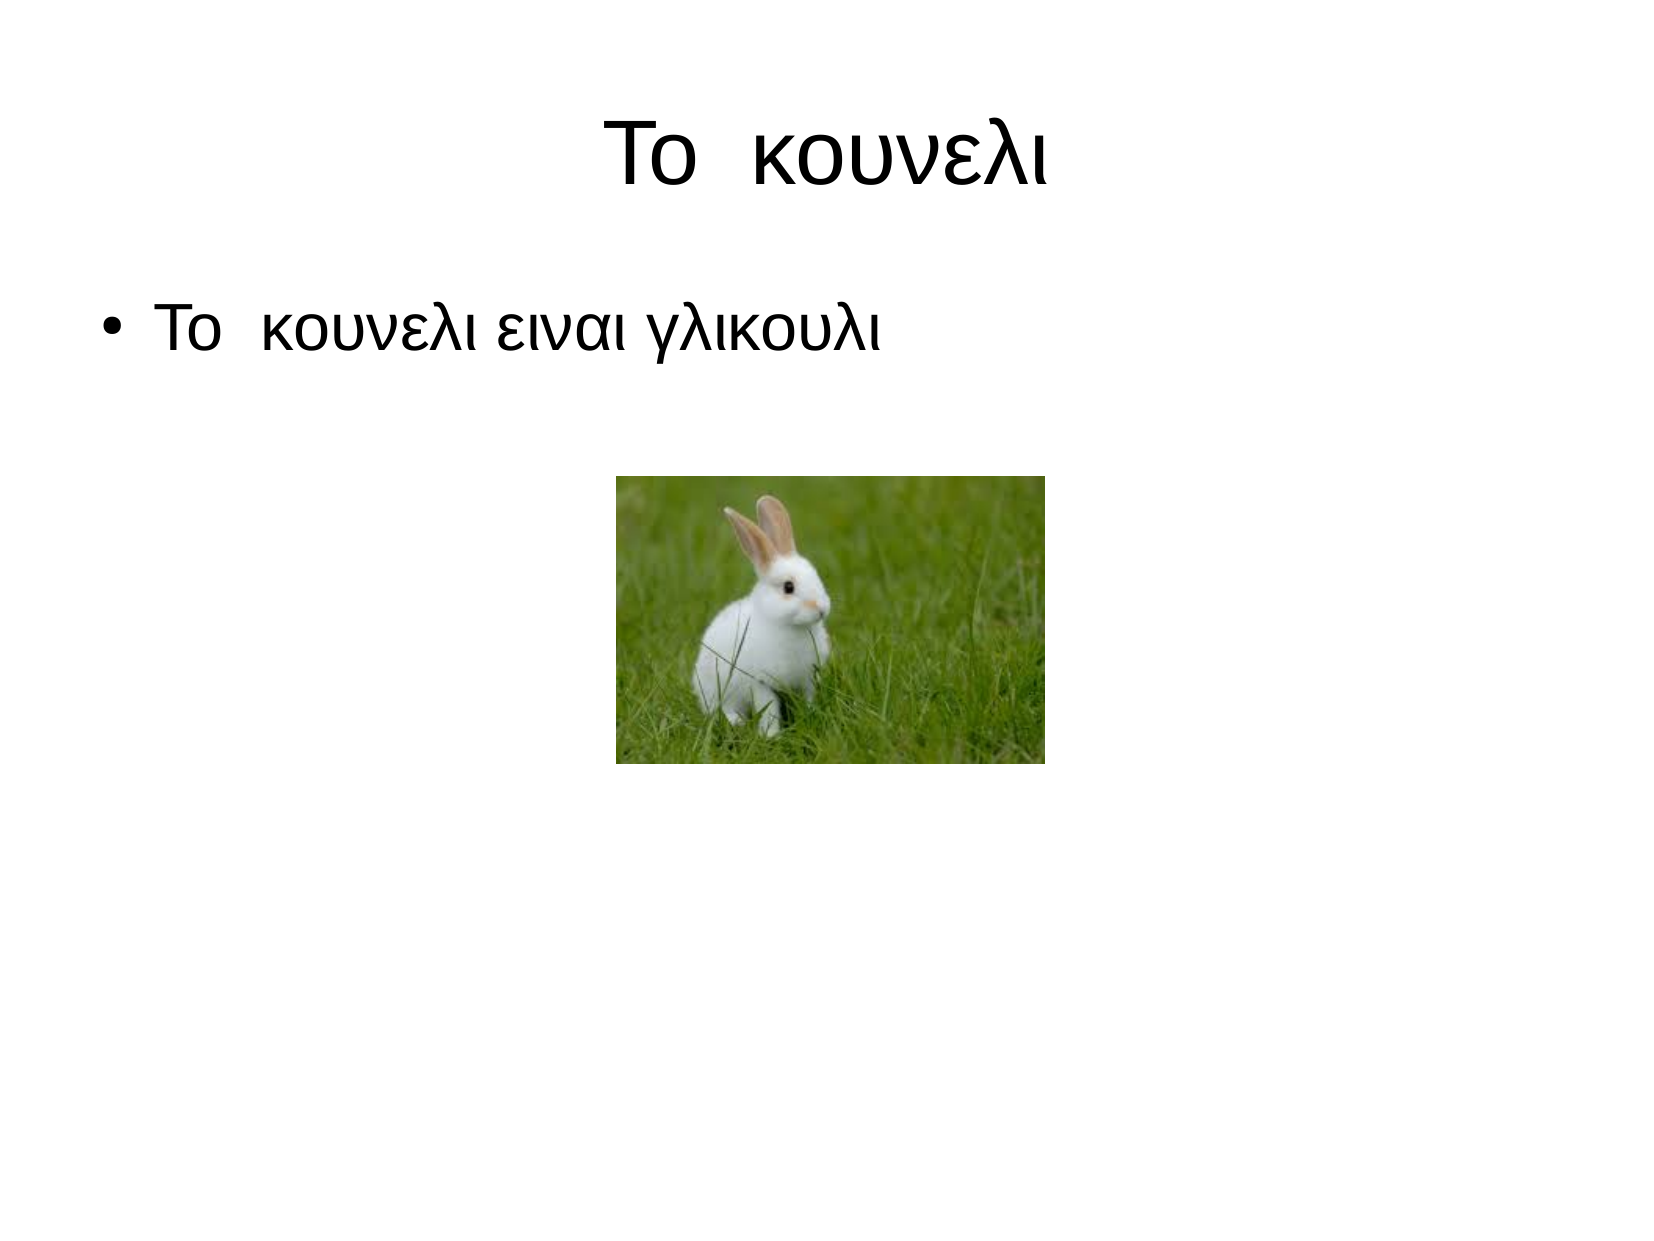

# Το κουνελι
Το κουνελι ειναι γλικουλι